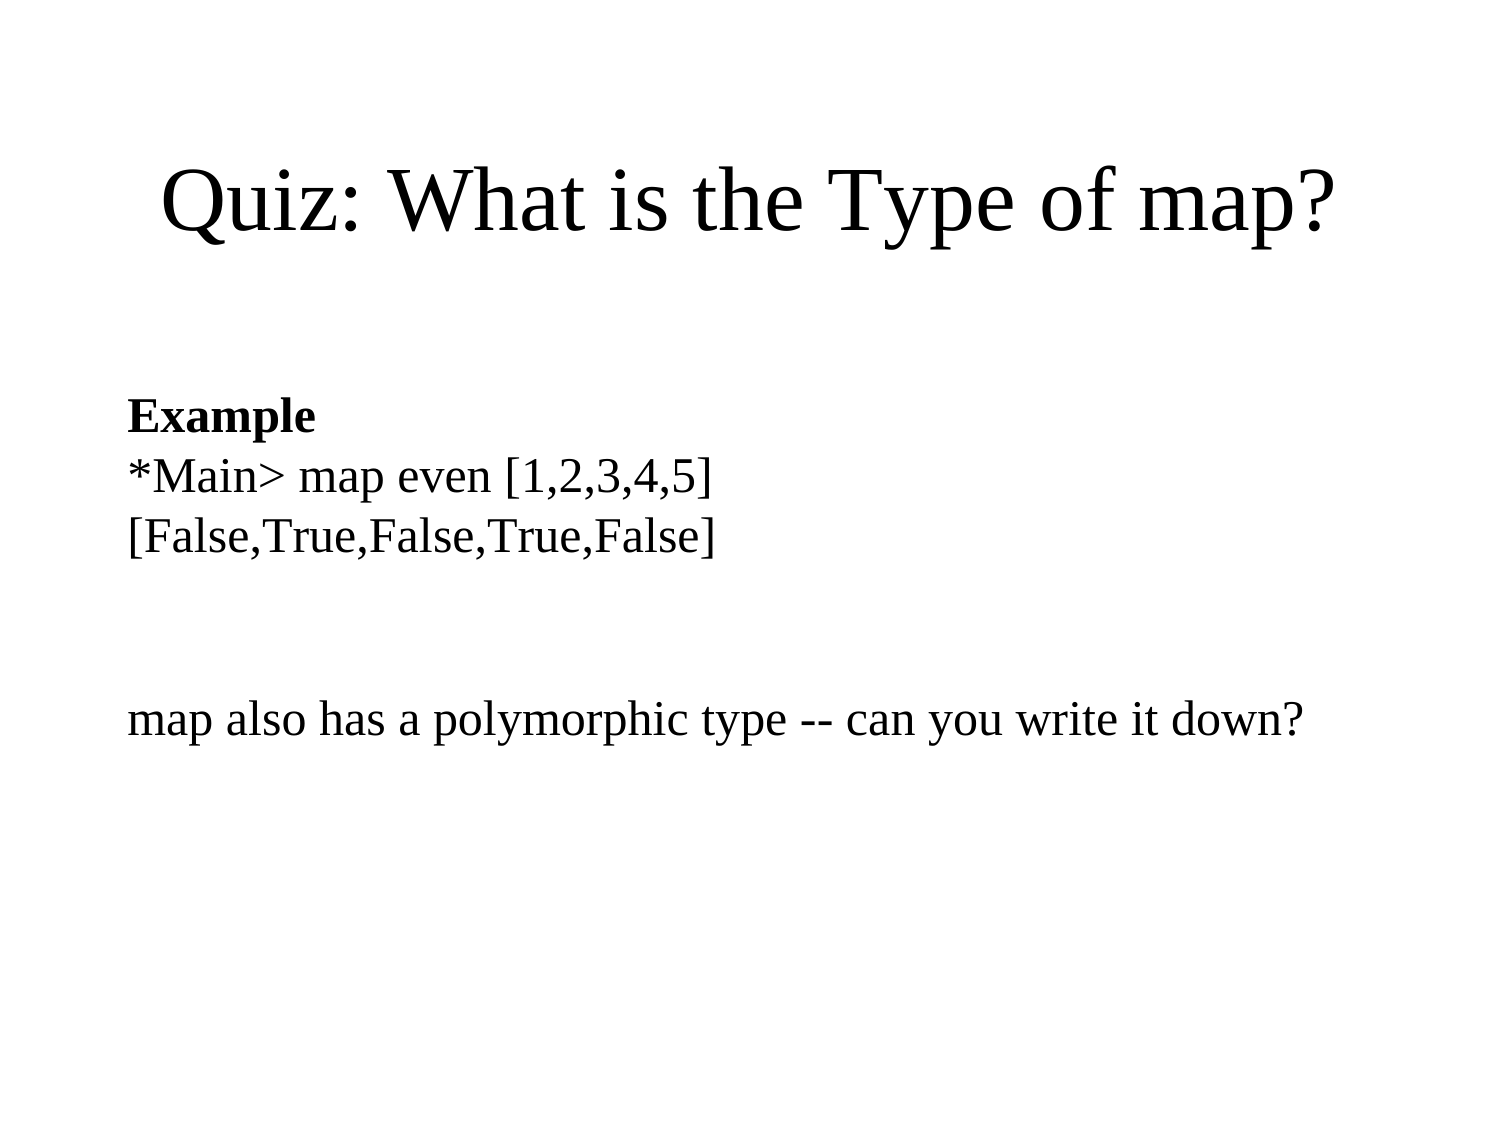

# Quiz: What is the Type of map?
Example
*Main> map even [1,2,3,4,5]
[False,True,False,True,False]
map also has a polymorphic type -- can you write it down?